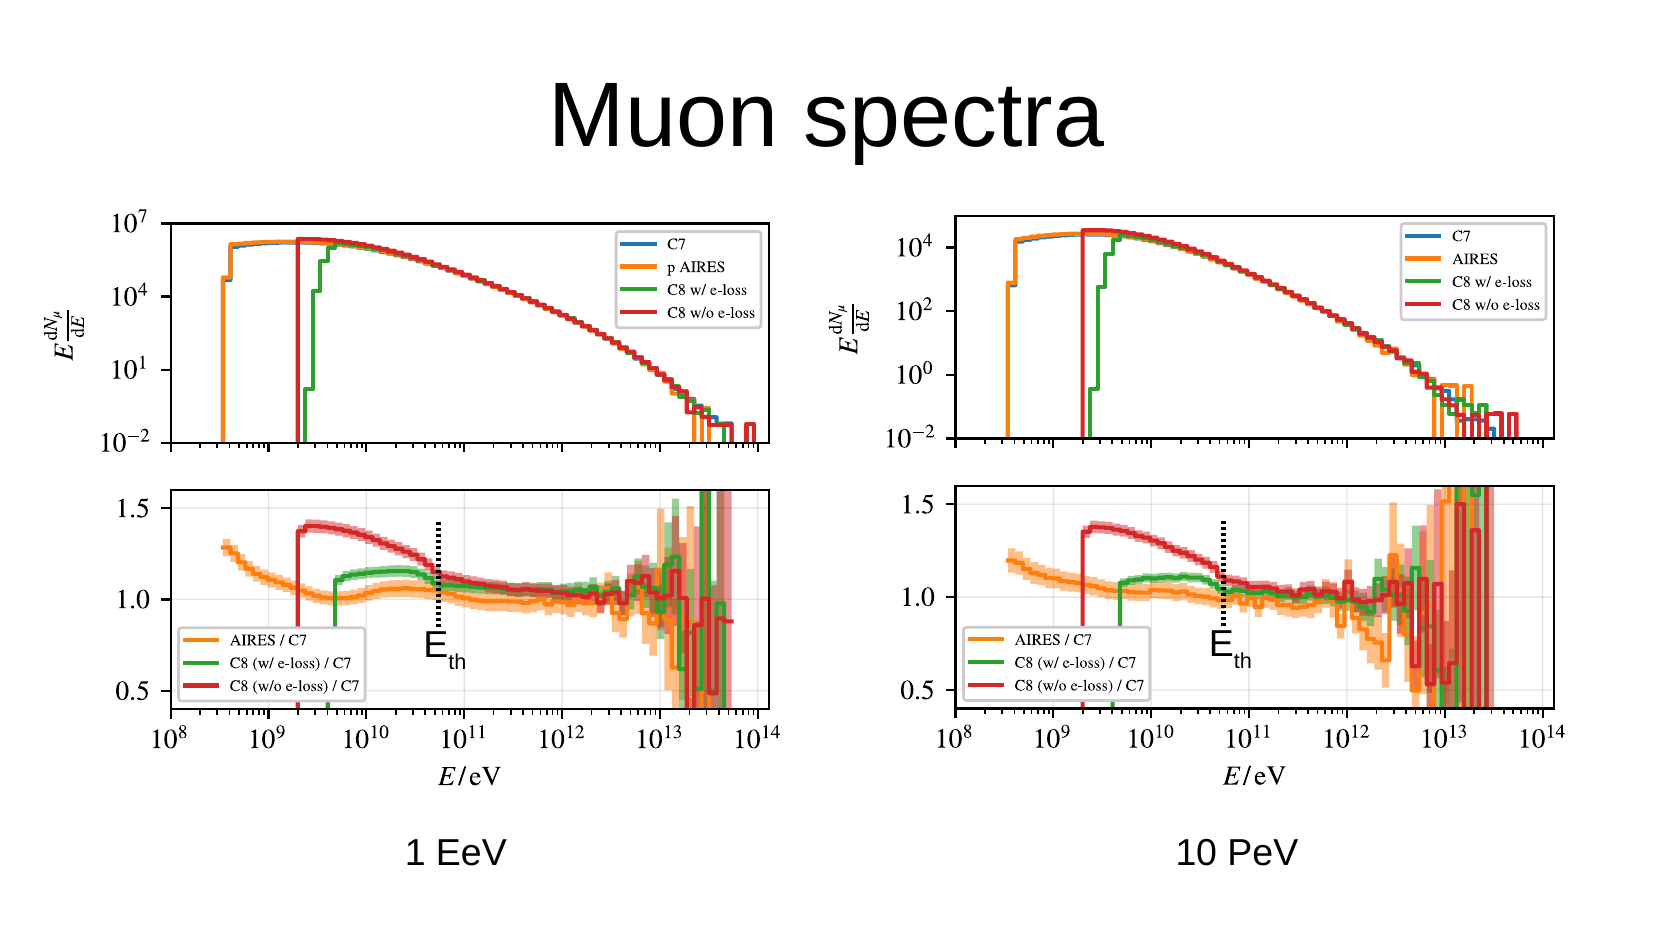

# Muon spectra
Eth
Eth
1 EeV
10 PeV